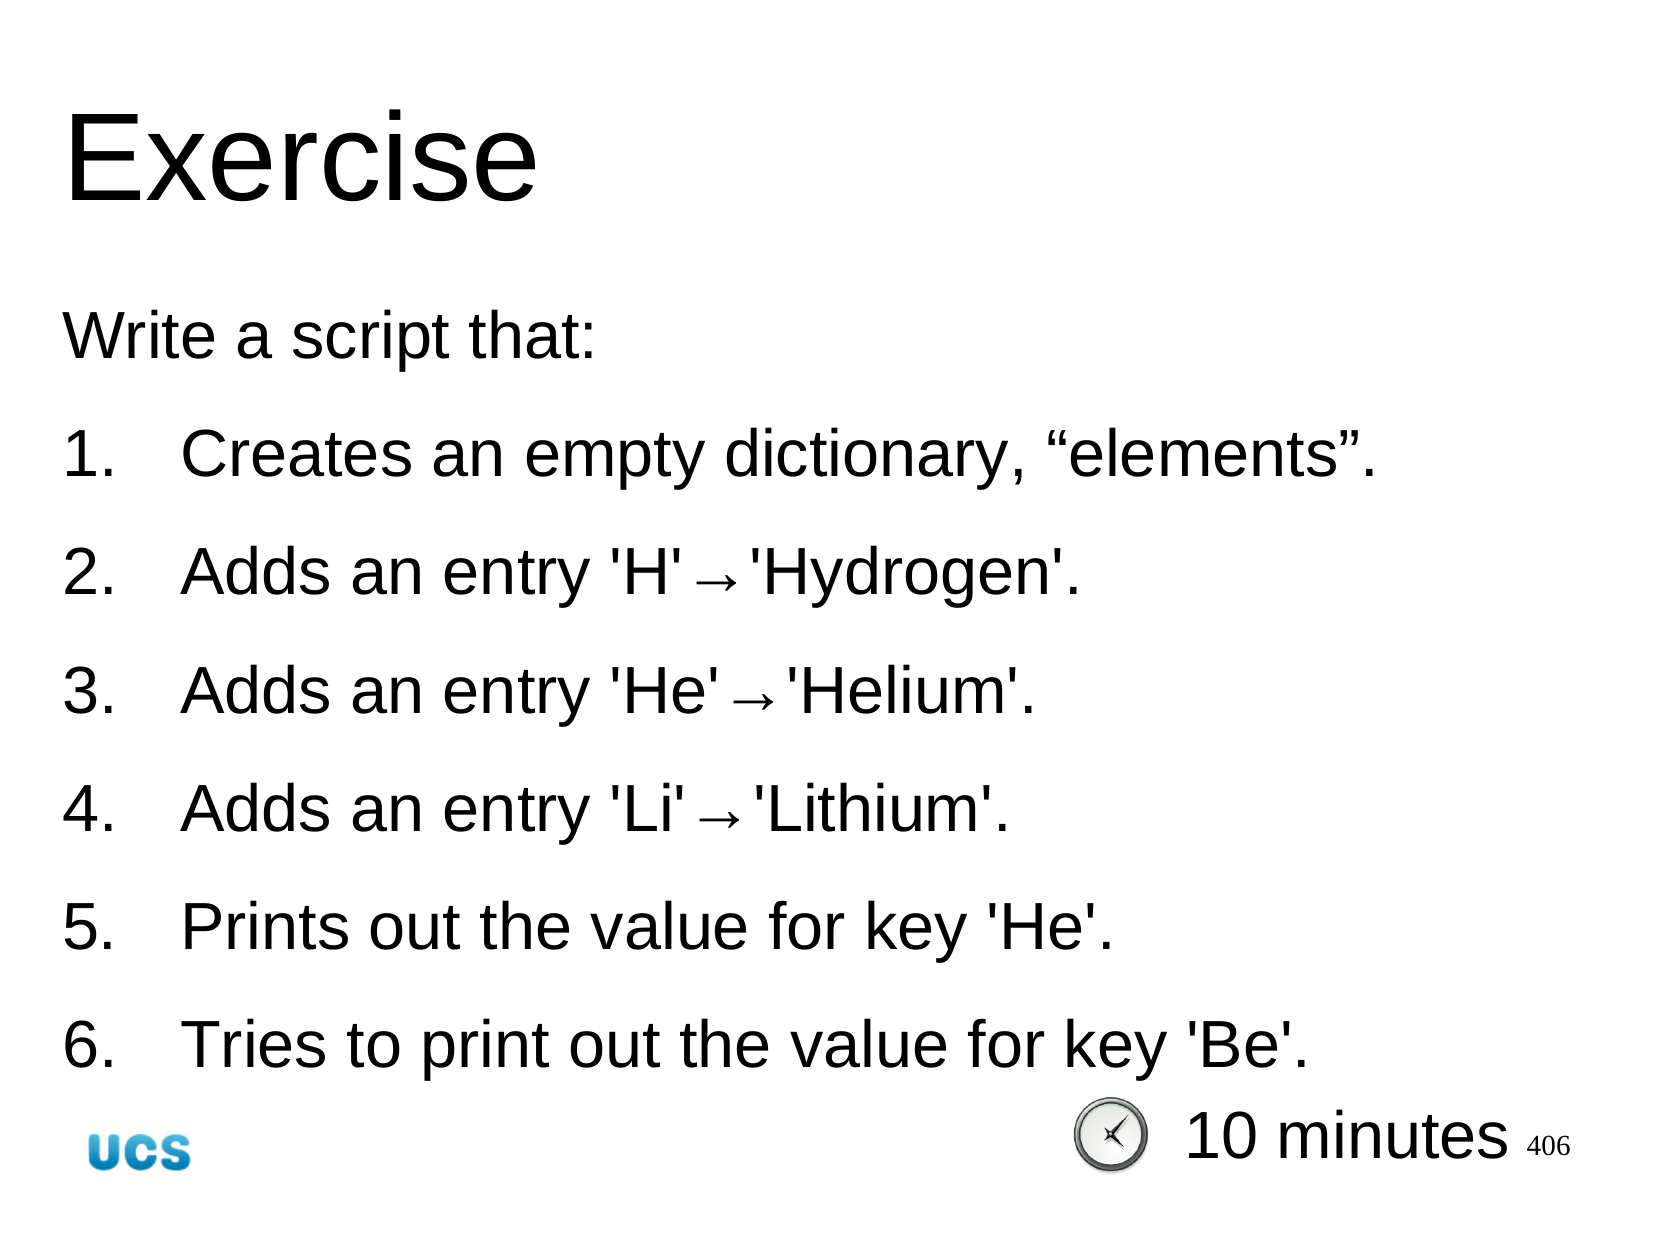

Exercise
Write a script that:
1.
Creates an empty dictionary, “elements”.
Adds an entry 'H'→'Hydrogen'.
2.
Adds an entry 'He'→'Helium'.
3.
Adds an entry 'Li'→'Lithium'.
4.
Prints out the value for key 'He'.
5.
6.
Tries to print out the value for key 'Be'.
10 minutes
406